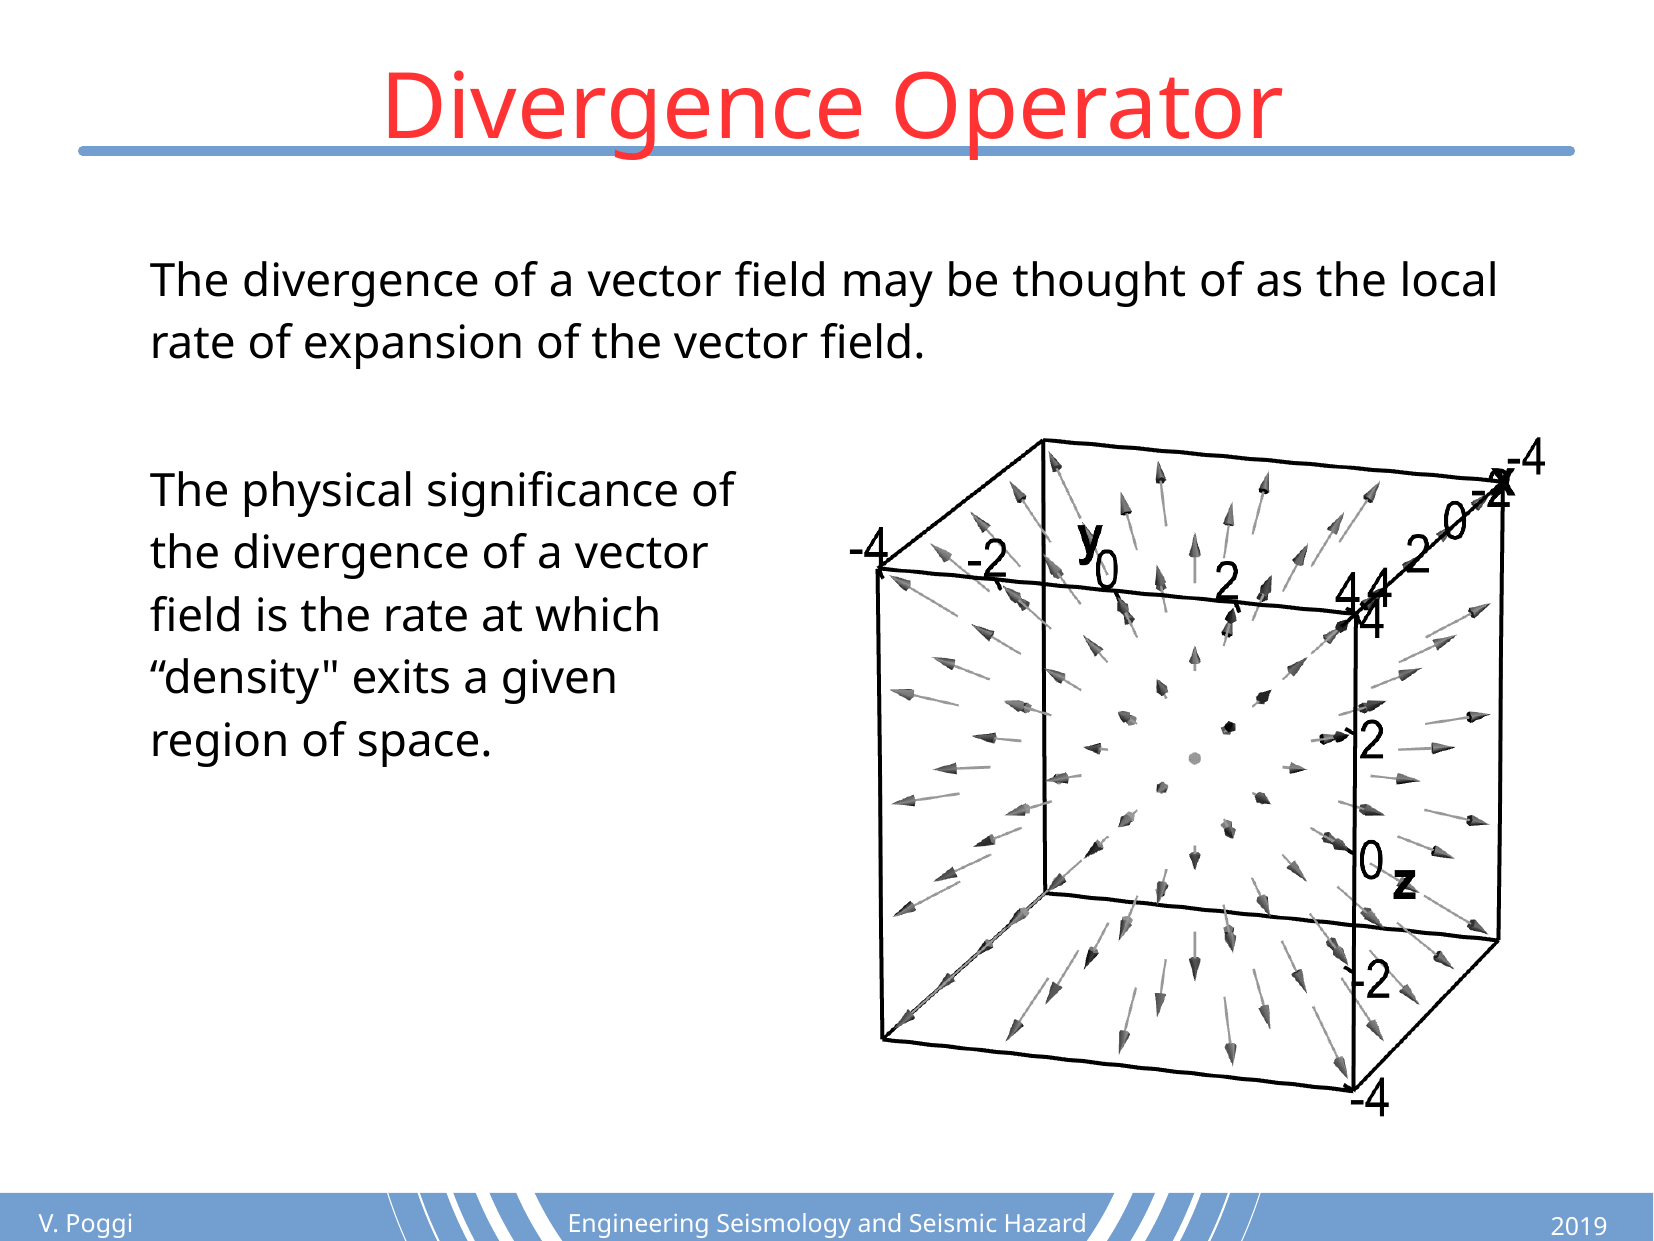

Divergence Operator
The divergence of a vector field may be thought of as the local rate of expansion of the vector field.
The physical significance of the divergence of a vector field is the rate at which “density" exits a given region of space.